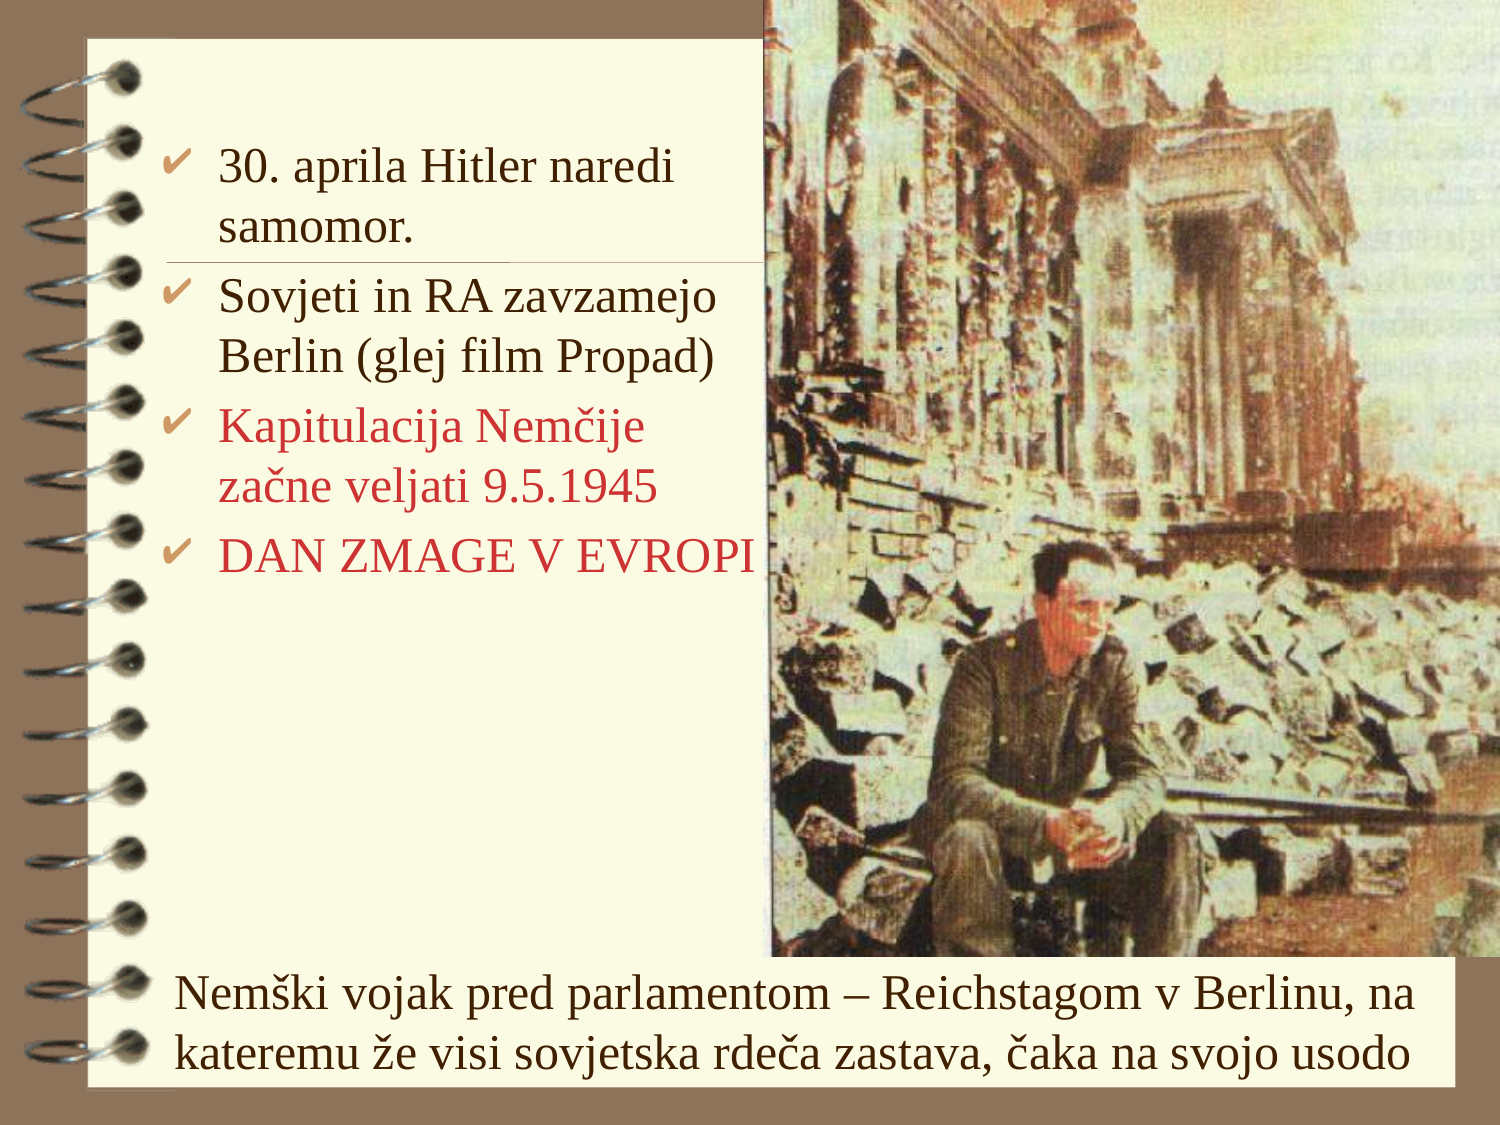

# 30. aprila Hitler naredi samomor.
Sovjeti in RA zavzamejo Berlin (glej film Propad)
Kapitulacija Nemčije začne veljati 9.5.1945
DAN ZMAGE V EVROPI
Nemški vojak pred parlamentom – Reichstagom v Berlinu, na kateremu že visi sovjetska rdeča zastava, čaka na svojo usodo